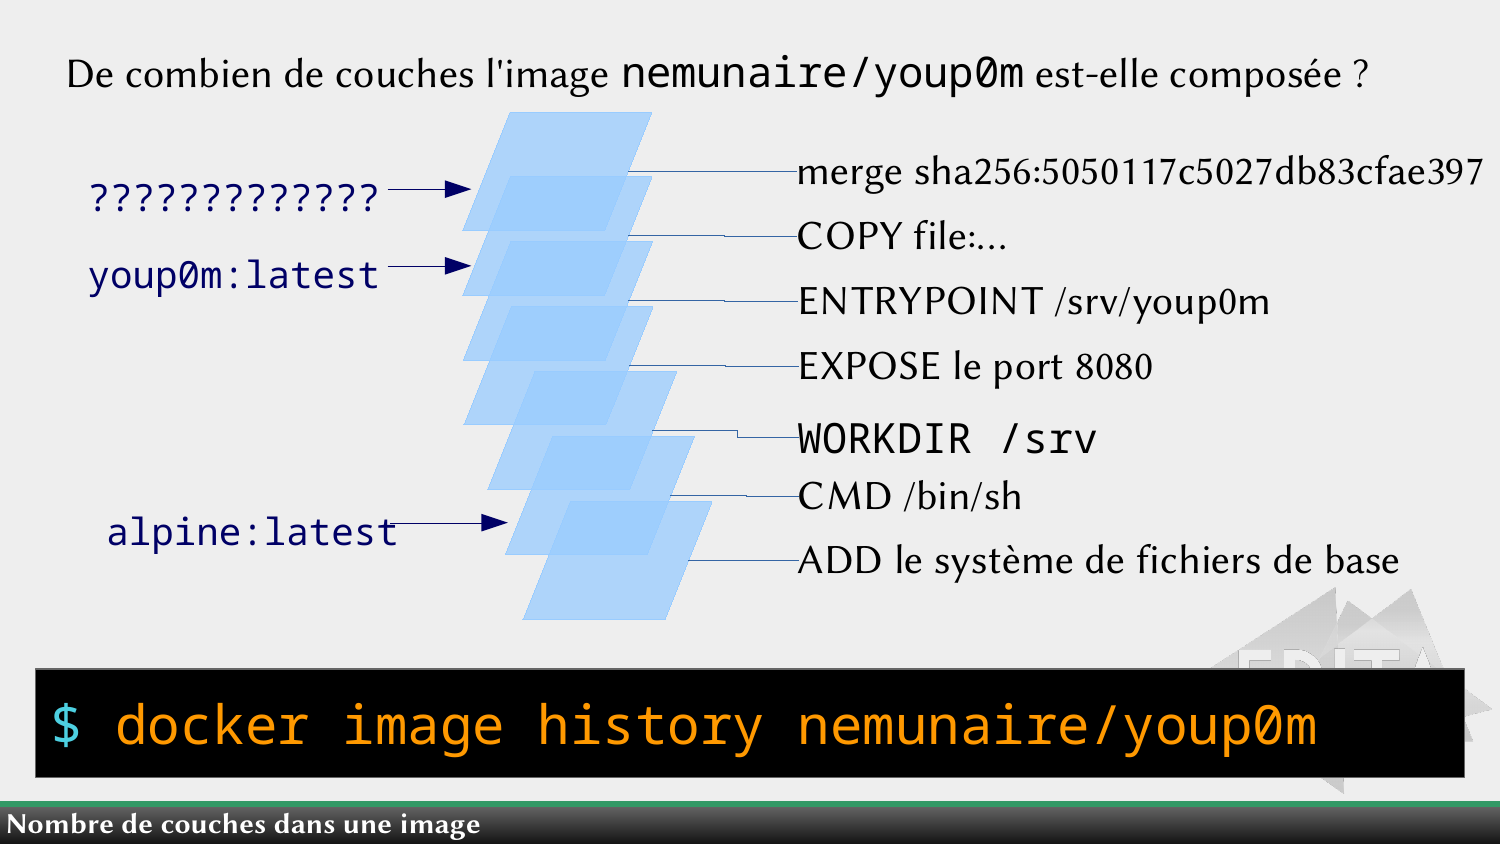

De combien de couches l'image nemunaire/youp0m est-elle composée ?
merge sha256:5050117c5027db83cfae397
?????????????
COPY file:...
youp0m:latest
ENTRYPOINT /srv/youp0m
EXPOSE le port 8080
WORKDIR /srv
CMD /bin/sh
alpine:latest
ADD le système de fichiers de base
$ docker image history nemunaire/youp0m
# Nombre de couches dans une image